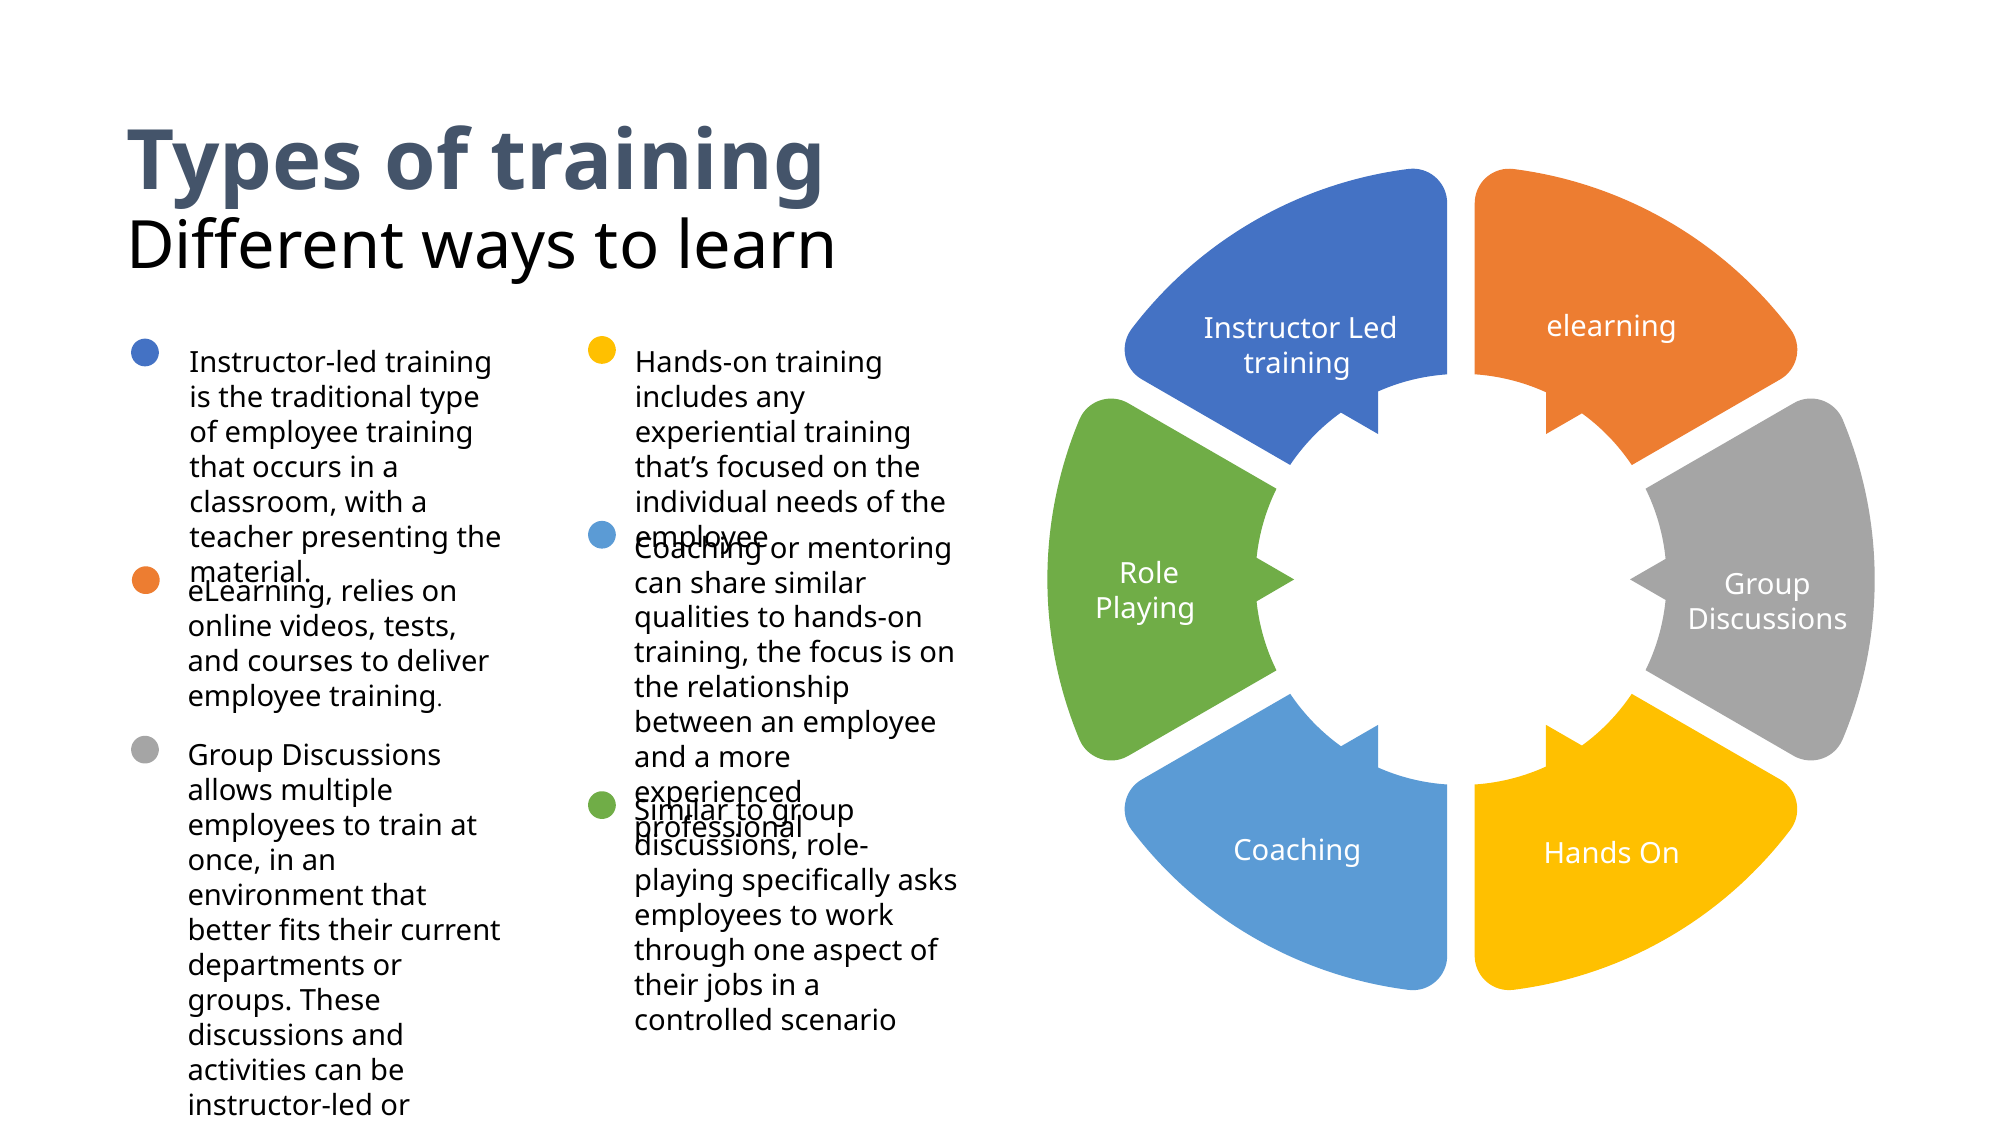

Types of training
Different ways to learn
elearning
Instructor Led training
Instructor-led training is the traditional type of employee training that occurs in a classroom, with a teacher presenting the material.
Hands-on training includes any experiential training that’s focused on the individual needs of the employee
Coaching or mentoring can share similar qualities to hands-on training, the focus is on the relationship between an employee and a more experienced professional
Role Playing
Group Discussions
eLearning, relies on online videos, tests, and courses to deliver employee training.
Group Discussions allows multiple employees to train at once, in an environment that better fits their current departments or groups. These discussions and activities can be instructor-led or facilitated by online prompts
Similar to group discussions, role-playing specifically asks employees to work through one aspect of their jobs in a controlled scenario
Coaching
Hands On